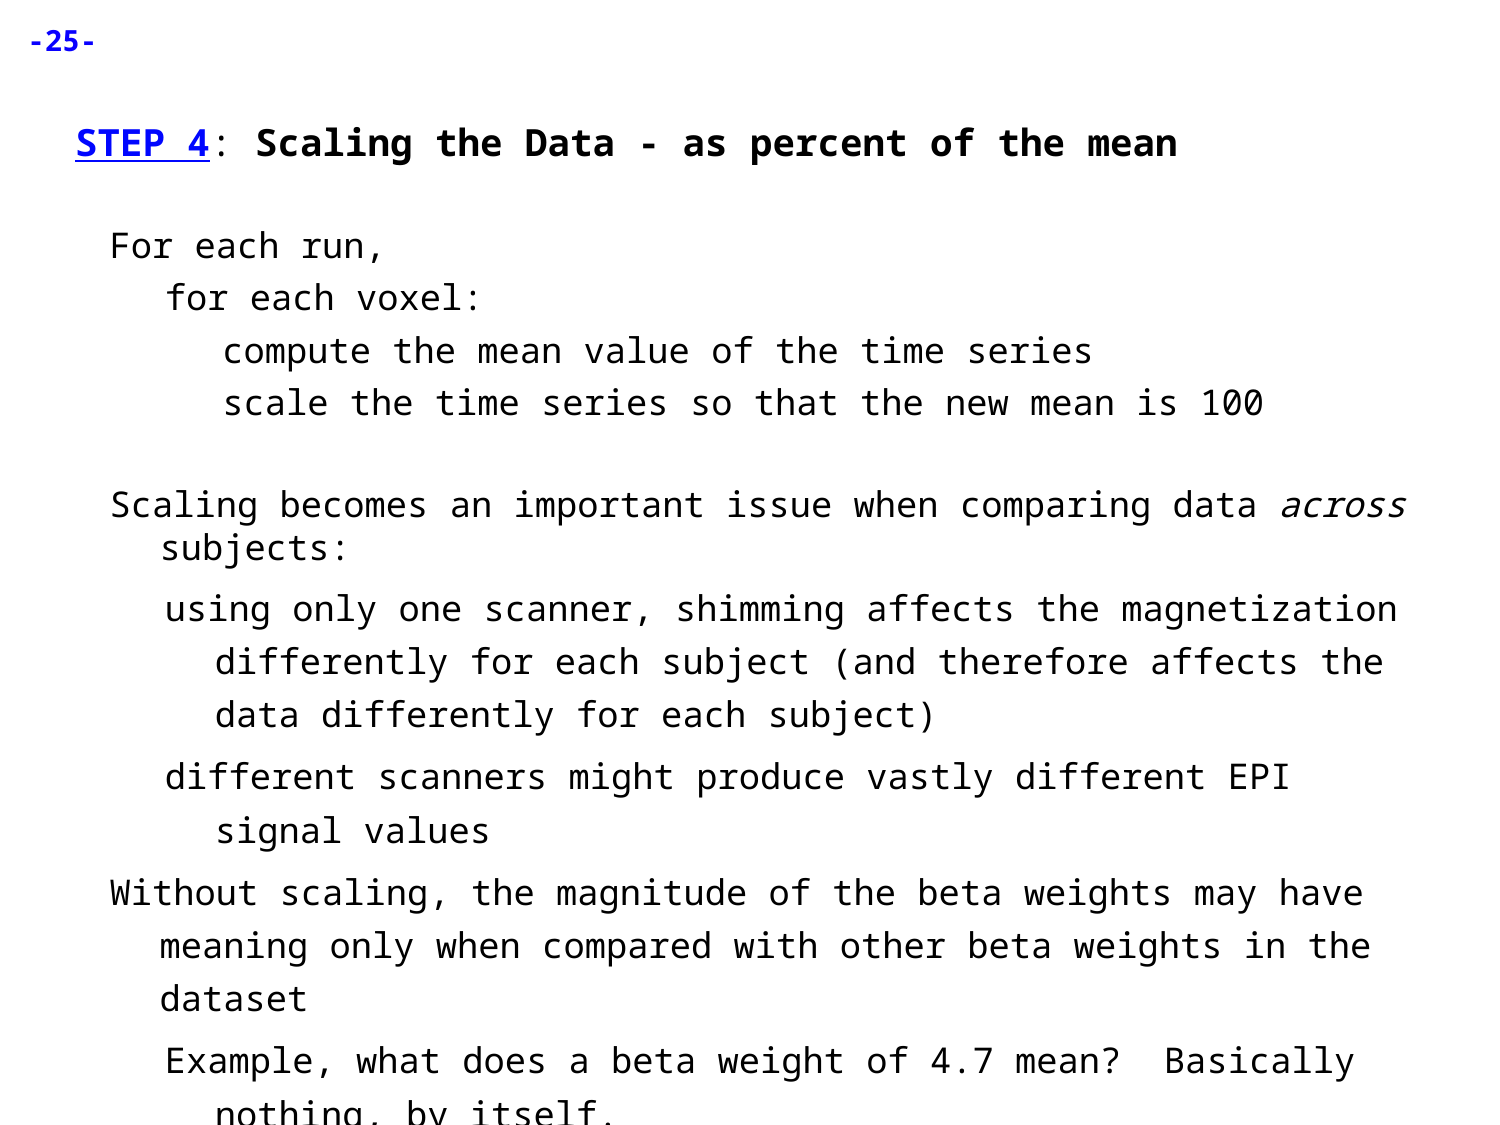

# STEP 4: Scaling the Data - as percent of the mean
For each run,
for each voxel:
compute the mean value of the time series
scale the time series so that the new mean is 100
Scaling becomes an important issue when comparing data across subjects:
using only one scanner, shimming affects the magnetization differently for each subject (and therefore affects the data differently for each subject)
different scanners might produce vastly different EPI signal values
Without scaling, the magnitude of the beta weights may have meaning only when compared with other beta weights in the dataset
Example, what does a beta weight of 4.7 mean? Basically nothing, by itself.
It is a small response, if many voxels have responses in the hundreds.
It is a large response, if it is a percentage of the mean.
By converting to percent change, we can compare the activation calibrated with the relative change of signal, instead of the arbitrary baseline of FMRI signal